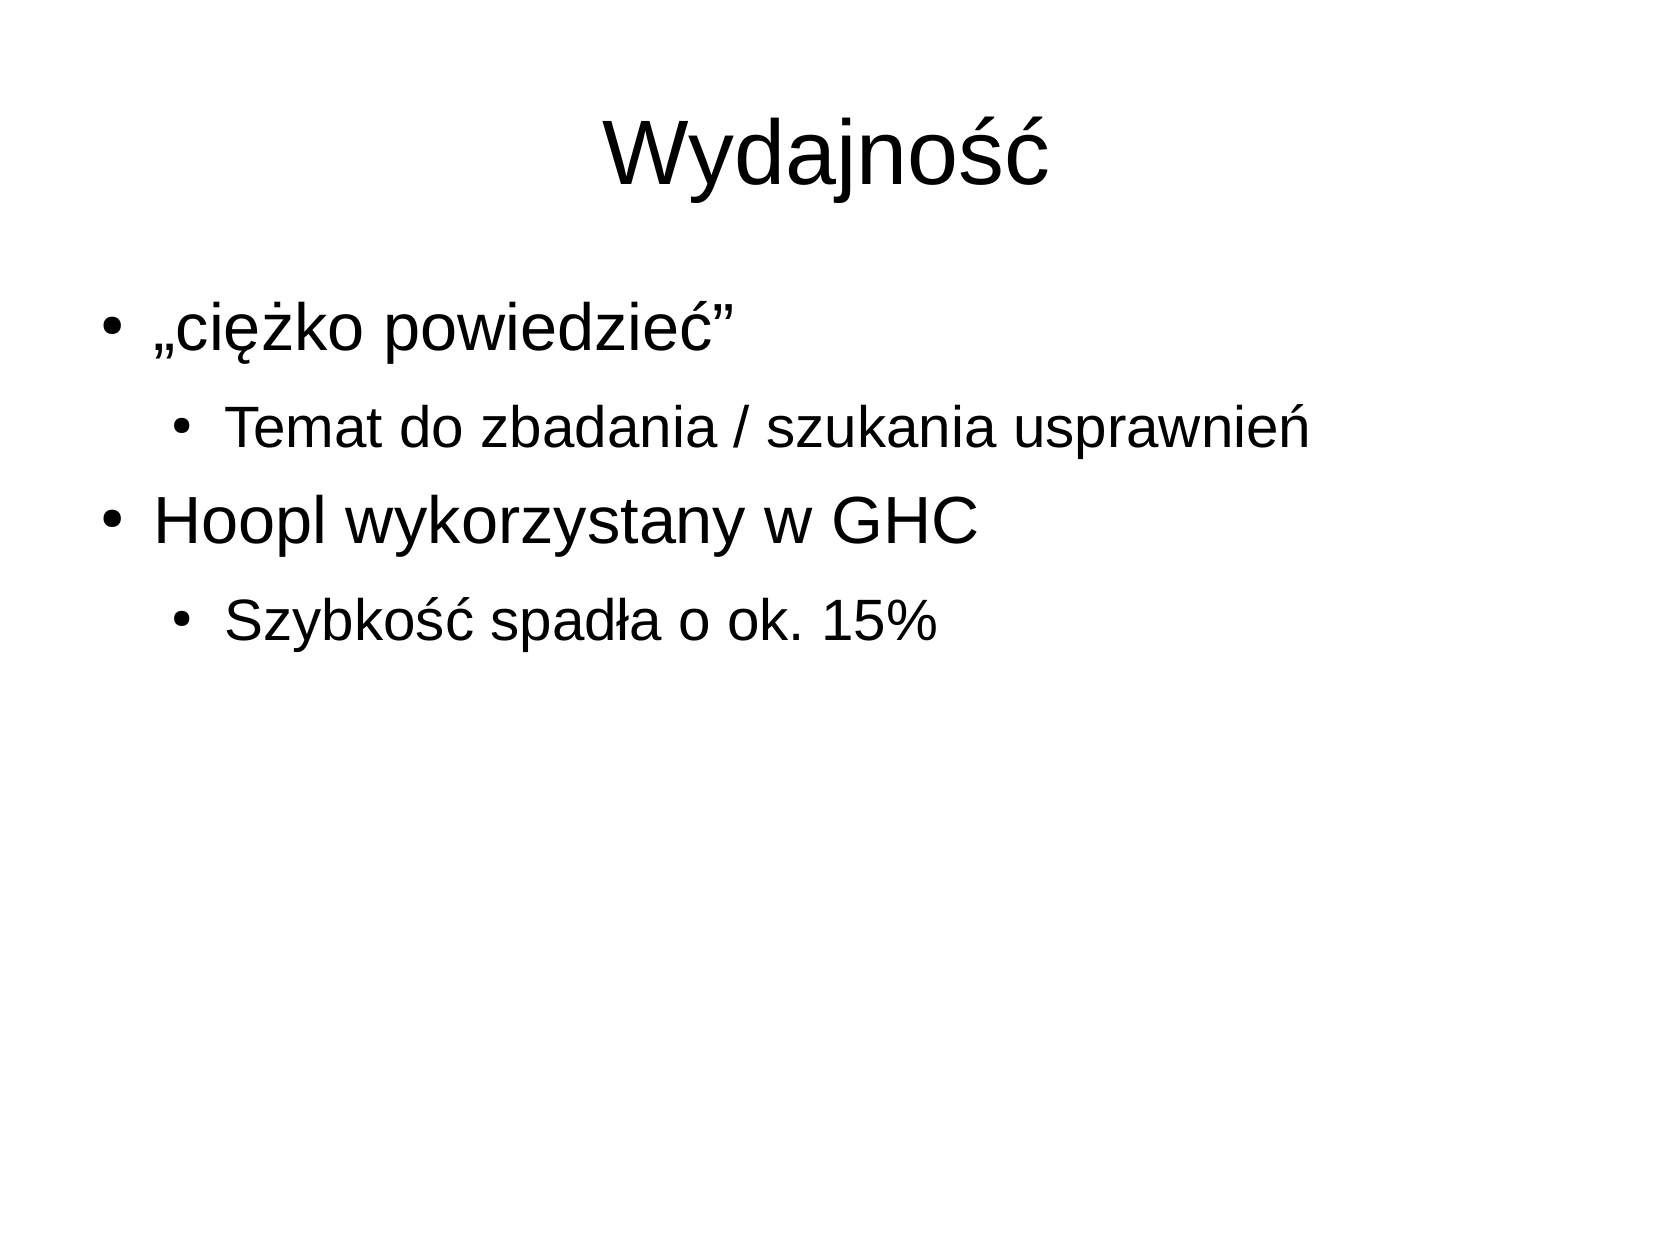

# Wydajność
„ciężko powiedzieć”
Temat do zbadania / szukania usprawnień
Hoopl wykorzystany w GHC
Szybkość spadła o ok. 15%